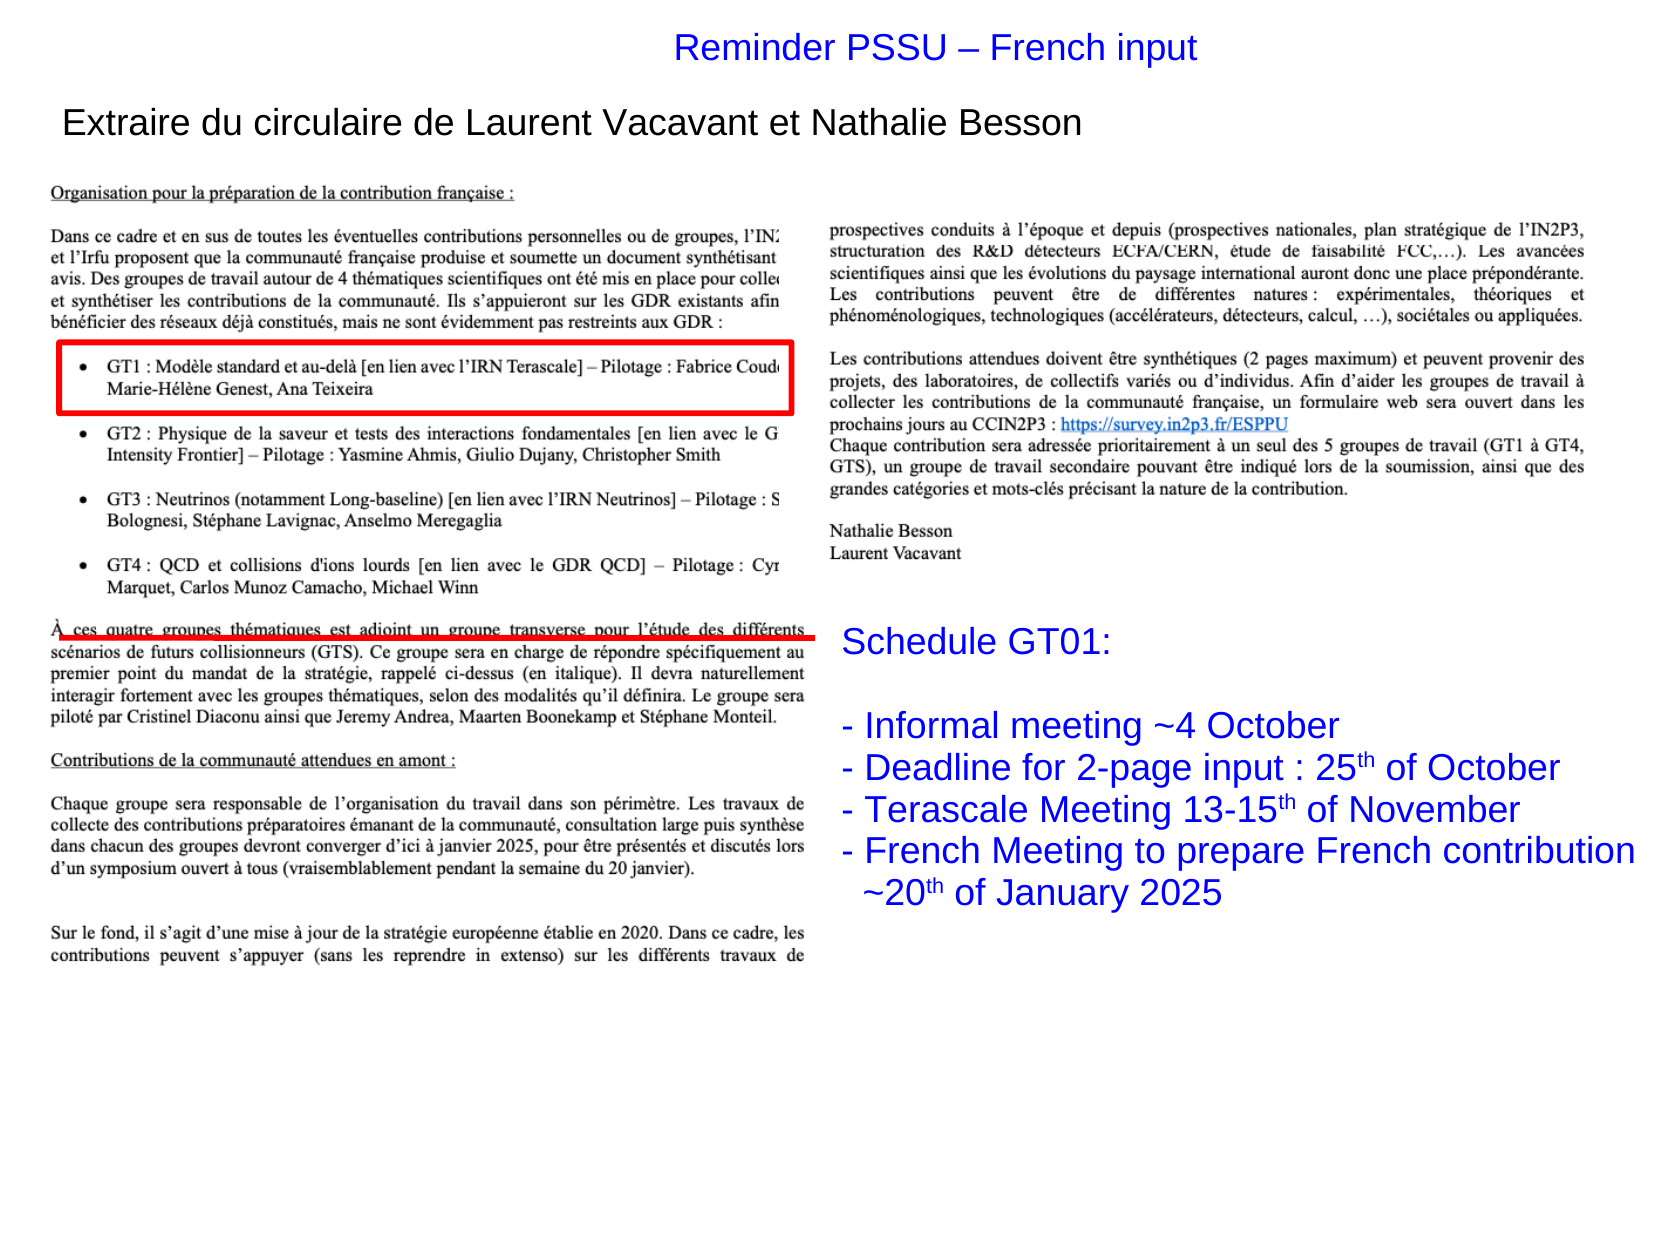

Reminder PSSU – French input
Extraire du circulaire de Laurent Vacavant et Nathalie Besson
Schedule GT01:
- Informal meeting ~4 October
- Deadline for 2-page input : 25th of October
- Terascale Meeting 13-15th of November
- French Meeting to prepare French contribution
 ~20th of January 2025